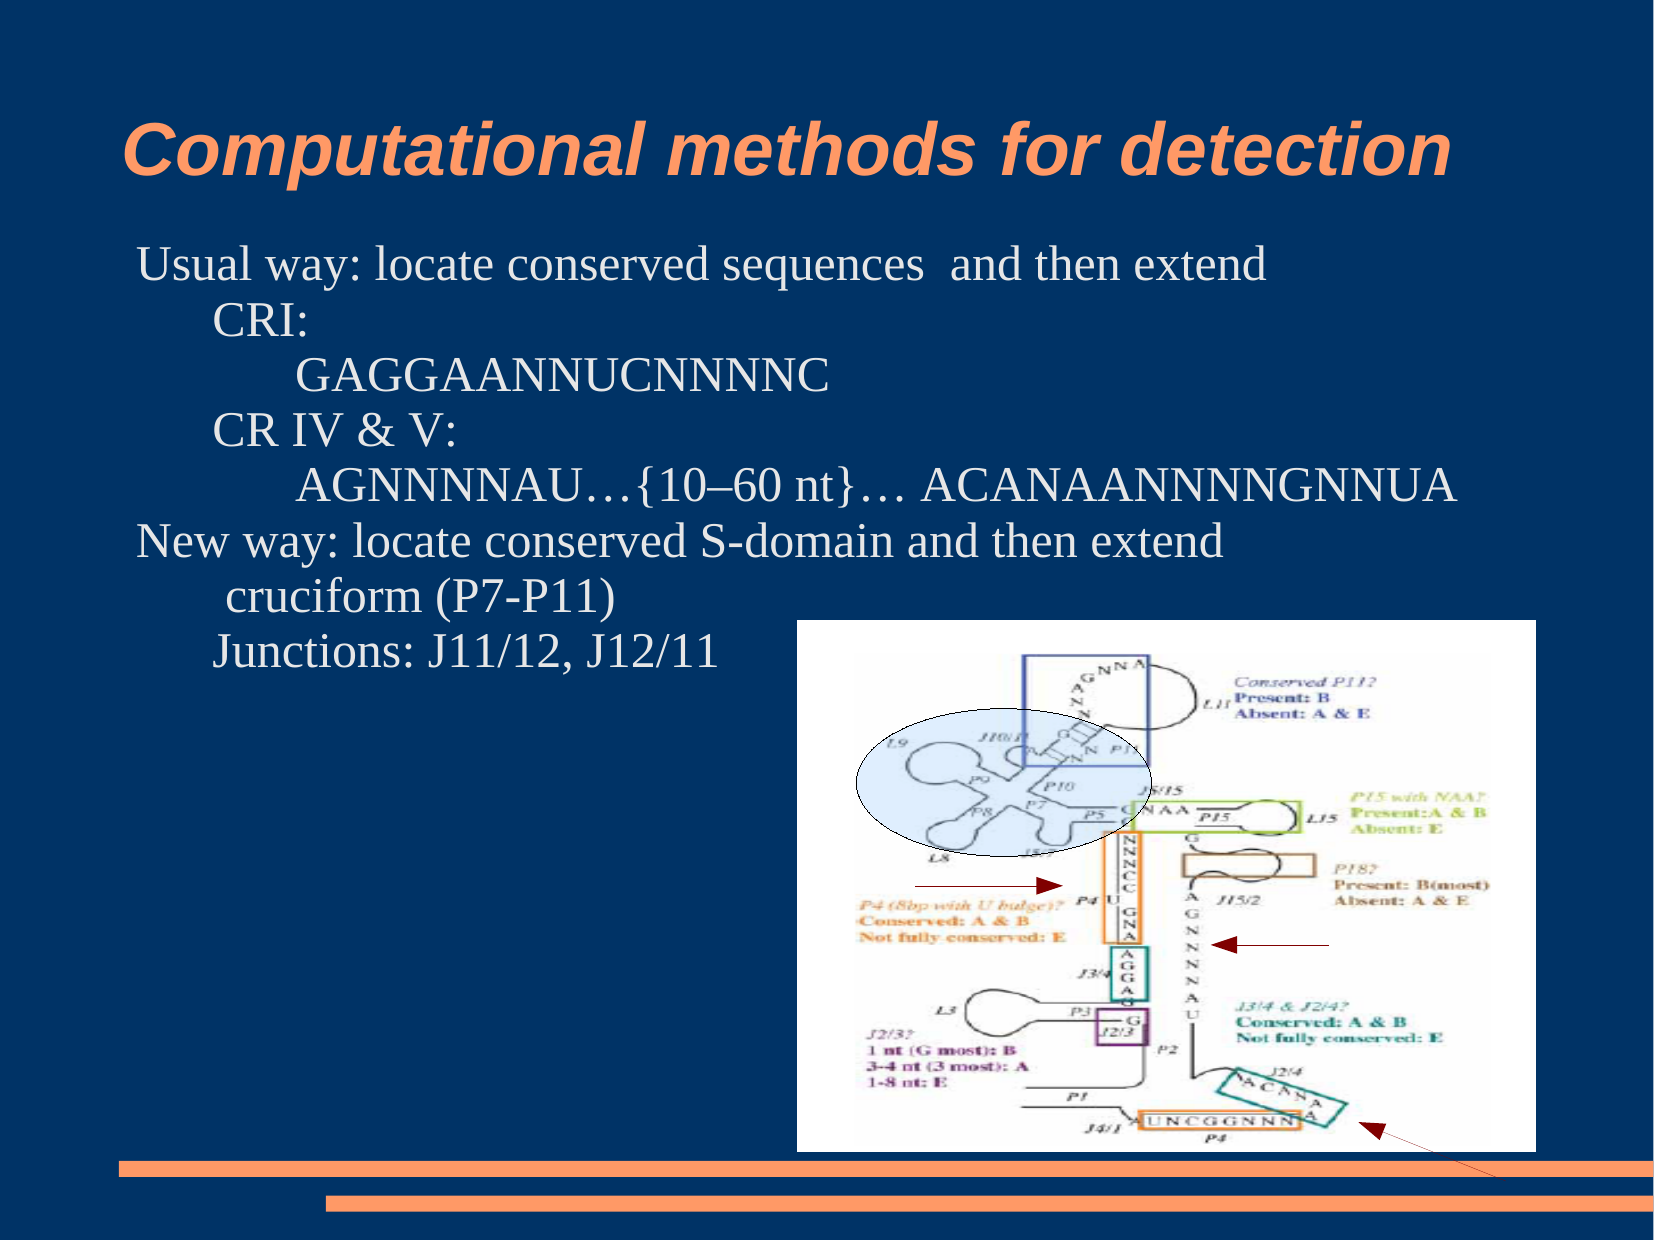

# Computational methods for detection
Usual way: locate conserved sequences and then extend
CRI:
GAGGAANNUCNNNNC
CR IV & V:
AGNNNNAU…{10–60 nt}… ACANAANNNNGNNUA
New way: locate conserved S-domain and then extend
 cruciform (P7-P11)
Junctions: J11/12, J12/11